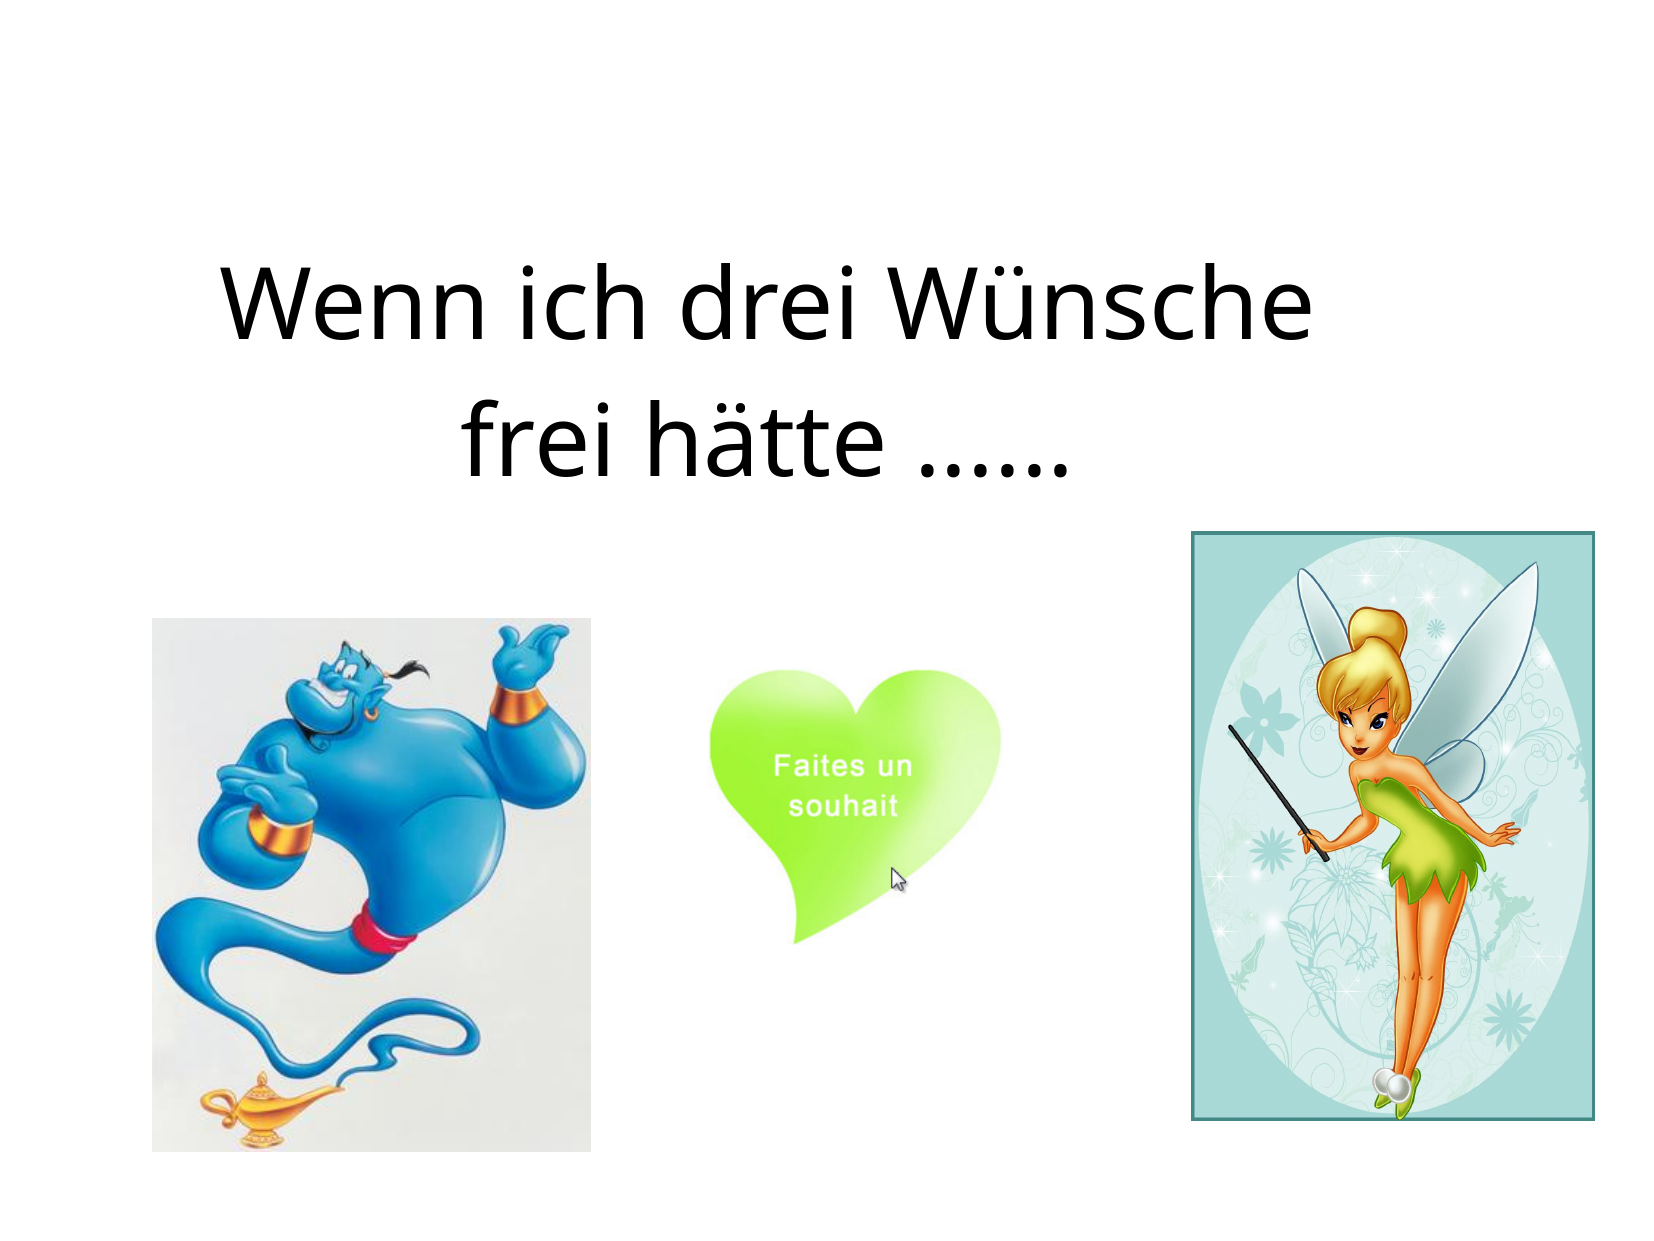

# Wenn ich drei Wünsche frei hätte ......